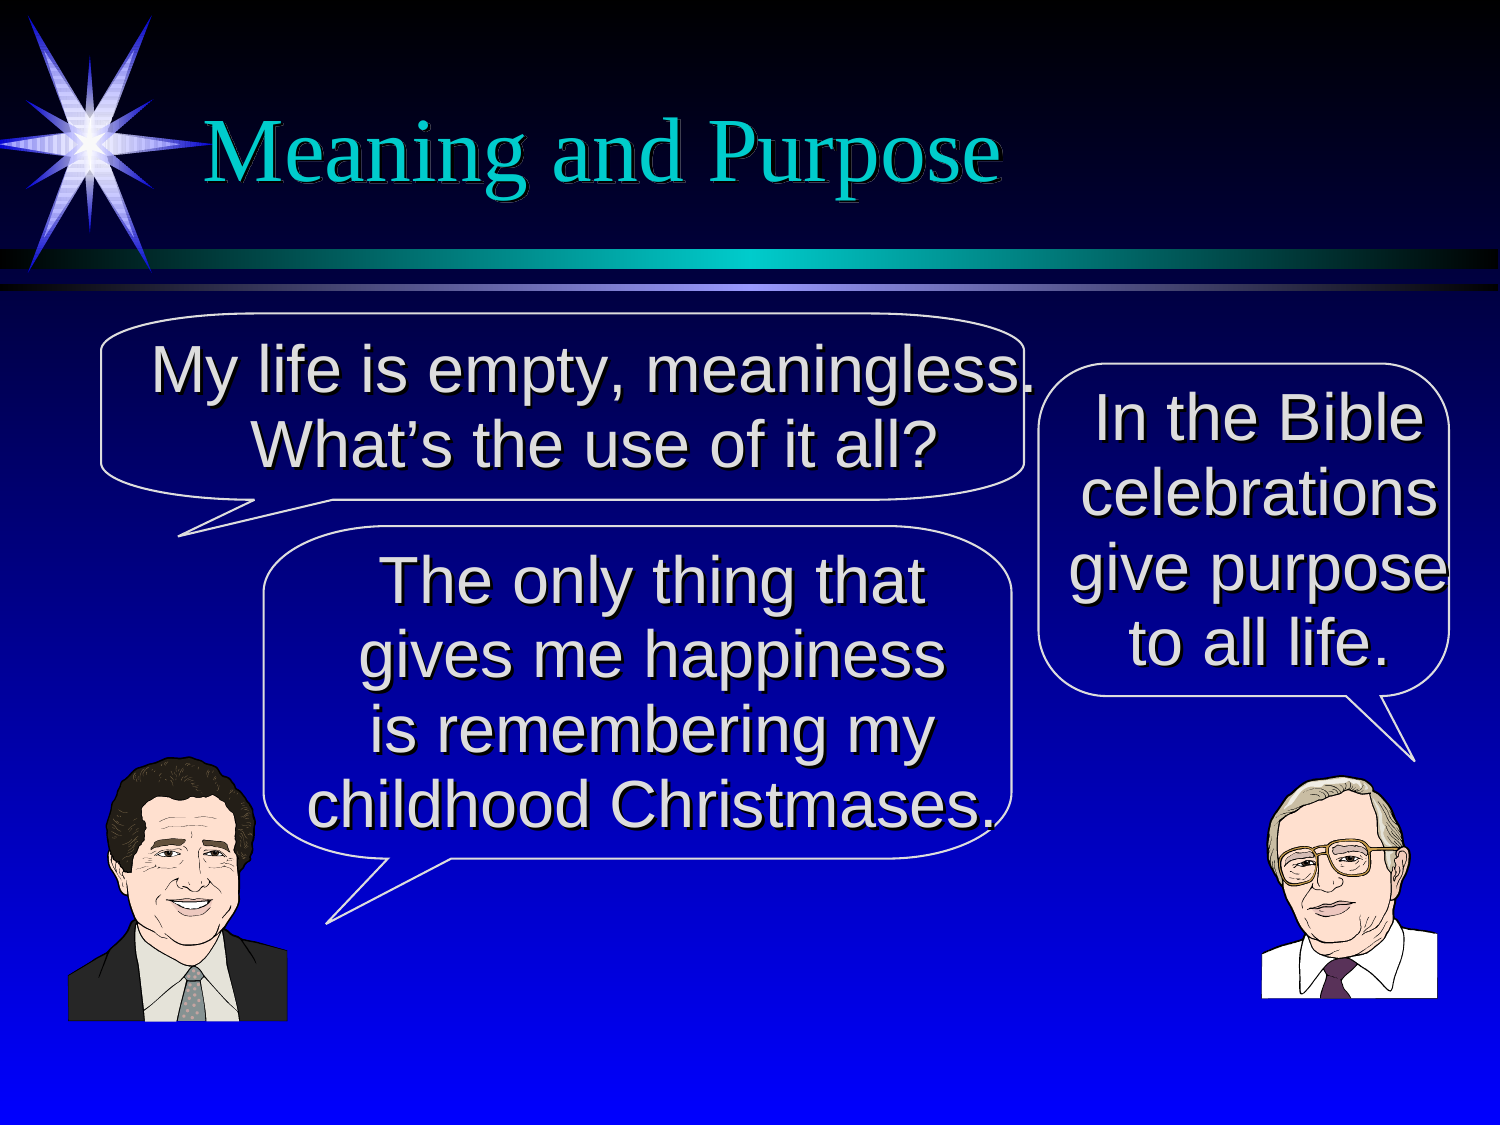

# Meaning and Purpose
My life is empty, meaningless.
What’s the use of it all?
In the Bible
celebrations
give purpose
to all life.
The only thing that
gives me happiness
is remembering my
childhood Christmases.